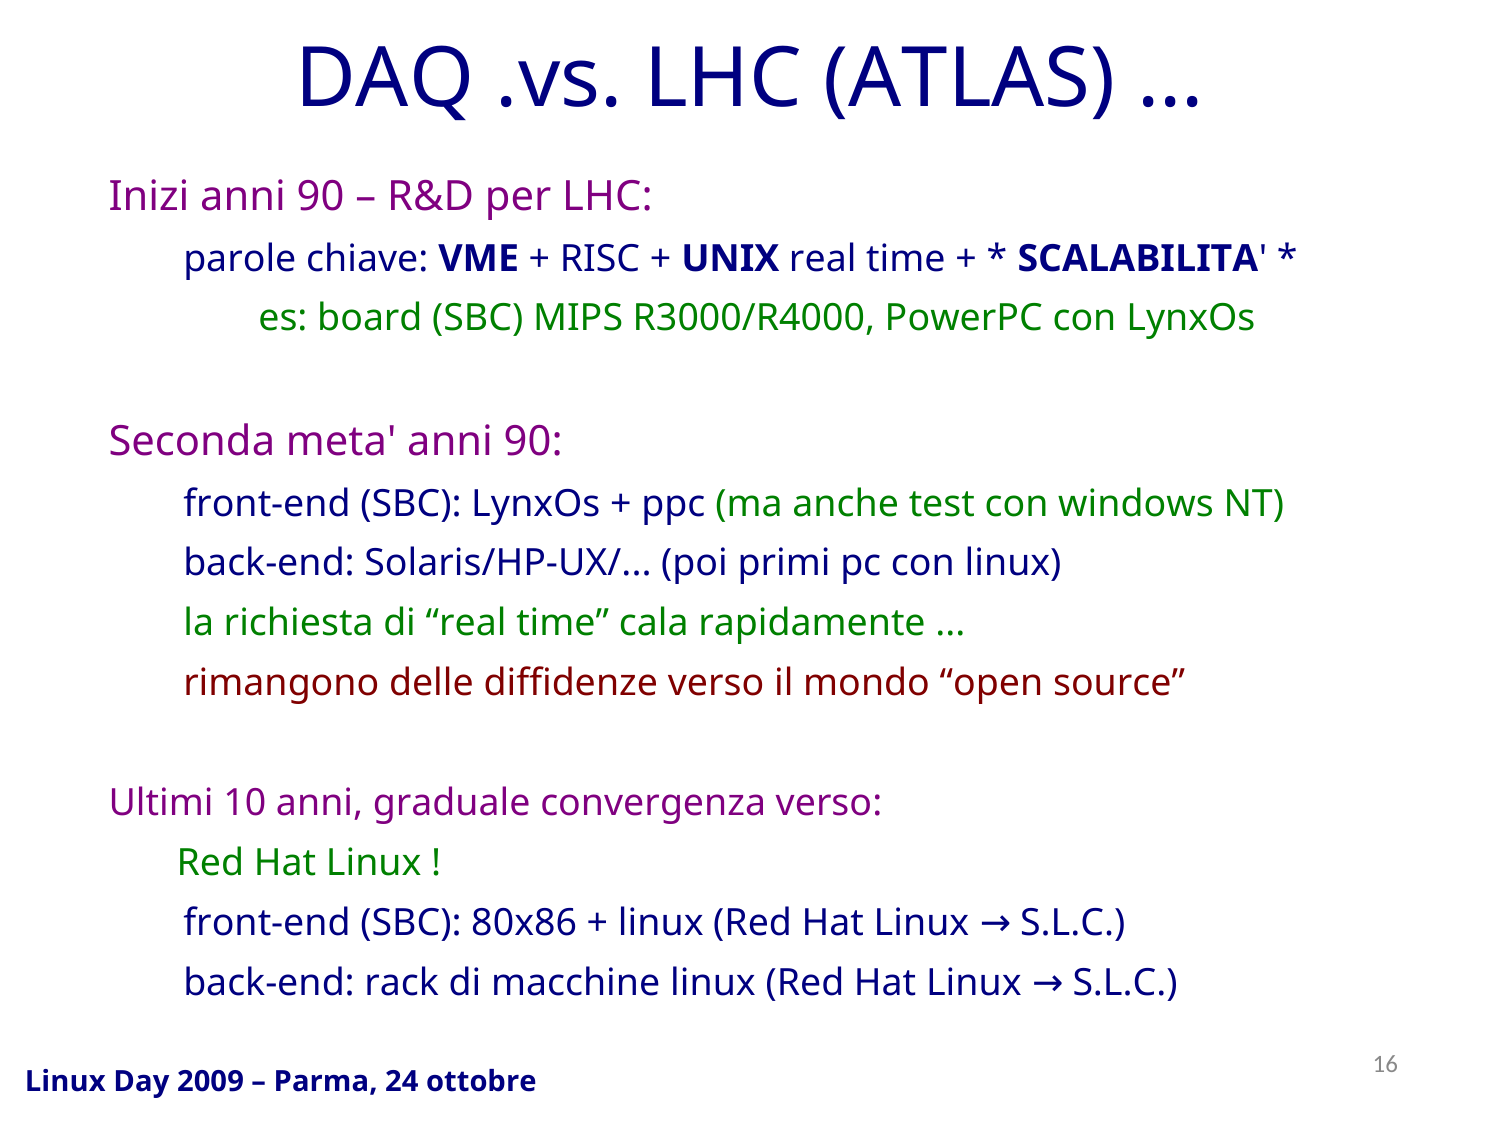

DAQ .vs. LHC (ATLAS) ...
# Inizi anni 90 – R&D per LHC:
	parole chiave: VME + RISC + UNIX real time + * SCALABILITA' *
		es: board (SBC) MIPS R3000/R4000, PowerPC con LynxOs
Seconda meta' anni 90:
	front-end (SBC): LynxOs + ppc (ma anche test con windows NT)‏
	back-end: Solaris/HP-UX/... (poi primi pc con linux)‏
	la richiesta di “real time” cala rapidamente ...
	rimangono delle diffidenze verso il mondo “open source”
Ultimi 10 anni, graduale convergenza verso:
 Red Hat Linux !
	front-end (SBC): 80x86 + linux (Red Hat Linux → S.L.C.)‏
	back-end: rack di macchine linux (Red Hat Linux → S.L.C.)‏
16